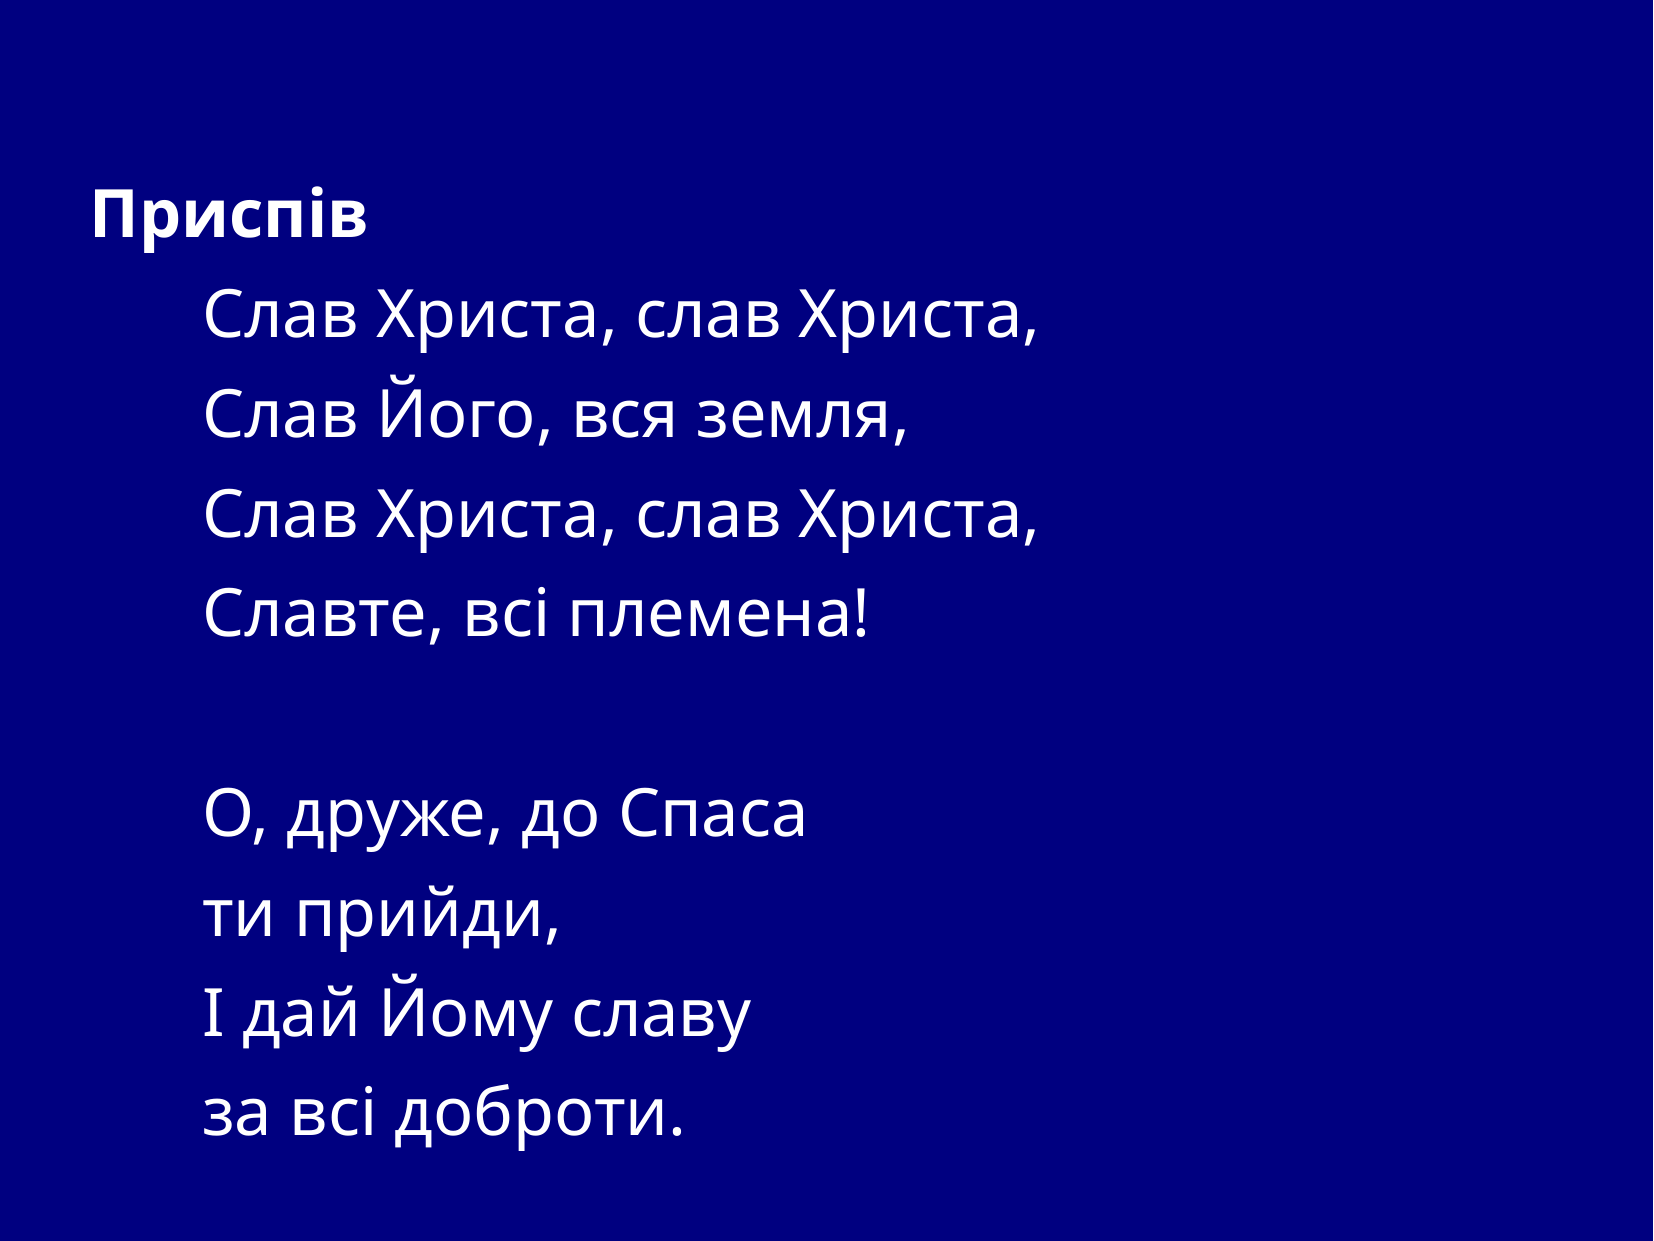

Приспів
	Слав Христа, слав Христа,
	Слав Його, вся земля,
	Слав Христа, слав Христа,
	Славте, всі племена!
	О, друже, до Спаса
	ти прийди,
	І дай Йому славу
	за всі доброти.